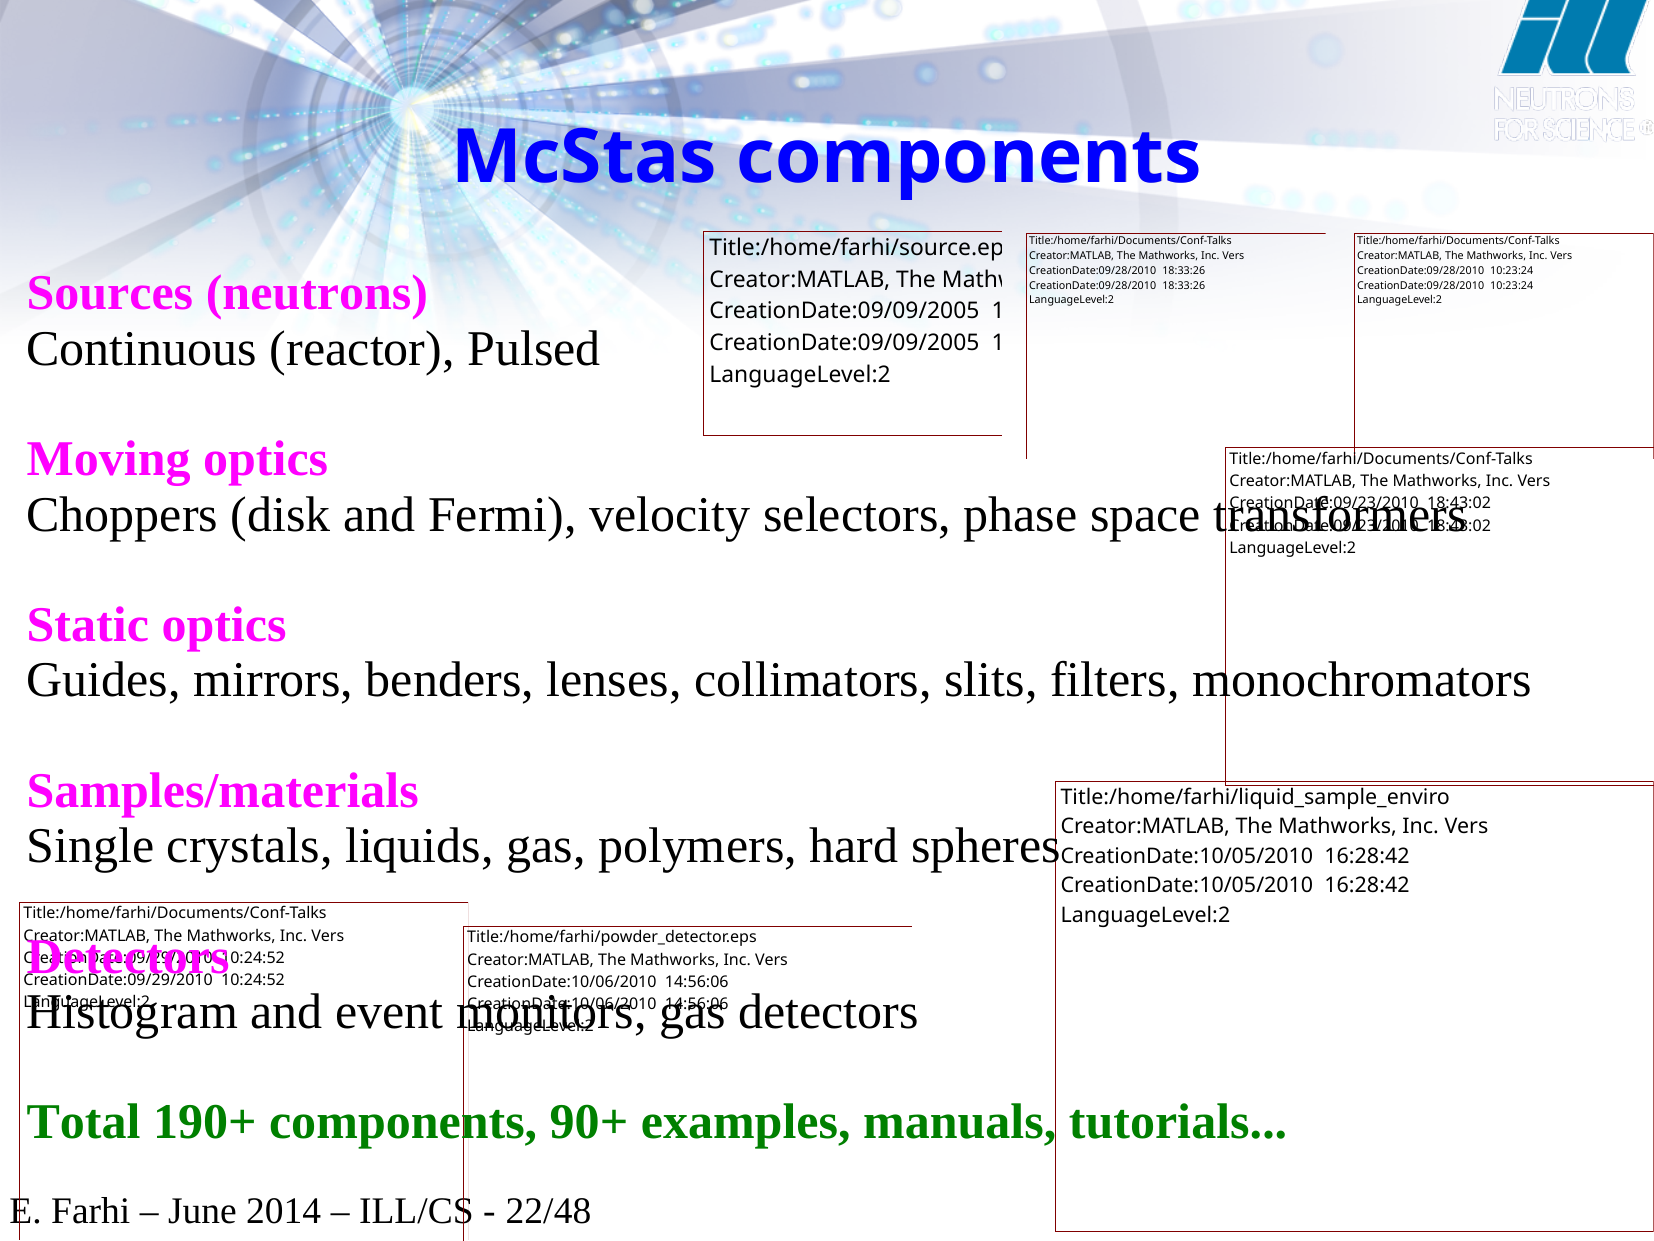

# McStas components
Sources (neutrons)
Continuous (reactor), Pulsed
Moving optics
Choppers (disk and Fermi), velocity selectors, phase space transformers
Static optics
Guides, mirrors, benders, lenses, collimators, slits, filters, monochromators
Samples/materials
Single crystals, liquids, gas, polymers, hard spheres
Detectors
Histogram and event monitors, gas detectors
Total 190+ components, 90+ examples, manuals, tutorials...